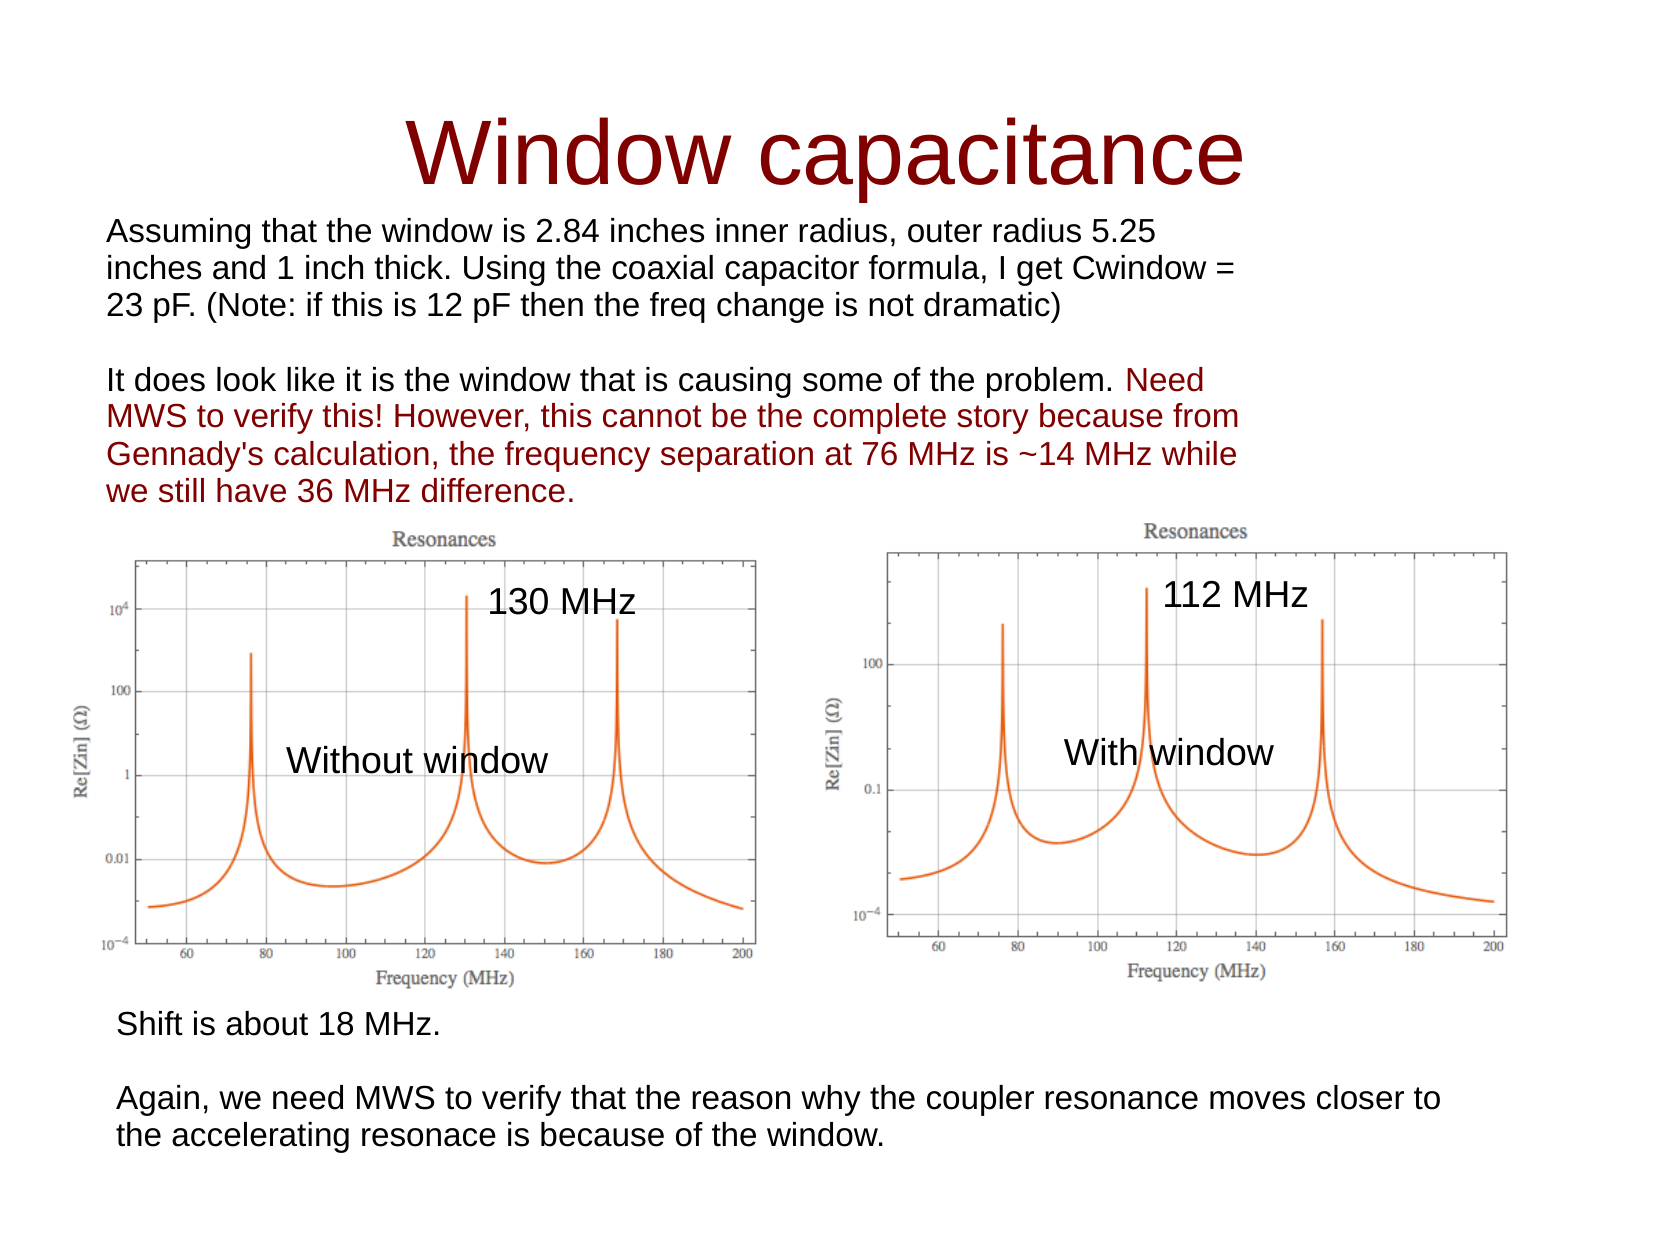

# Window capacitance
Assuming that the window is 2.84 inches inner radius, outer radius 5.25 inches and 1 inch thick. Using the coaxial capacitor formula, I get Cwindow = 23 pF. (Note: if this is 12 pF then the freq change is not dramatic)
It does look like it is the window that is causing some of the problem. Need MWS to verify this! However, this cannot be the complete story because from Gennady's calculation, the frequency separation at 76 MHz is ~14 MHz while we still have 36 MHz difference.
With window
Without window
112 MHz
130 MHz
Shift is about 18 MHz.
Again, we need MWS to verify that the reason why the coupler resonance moves closer to the accelerating resonace is because of the window.